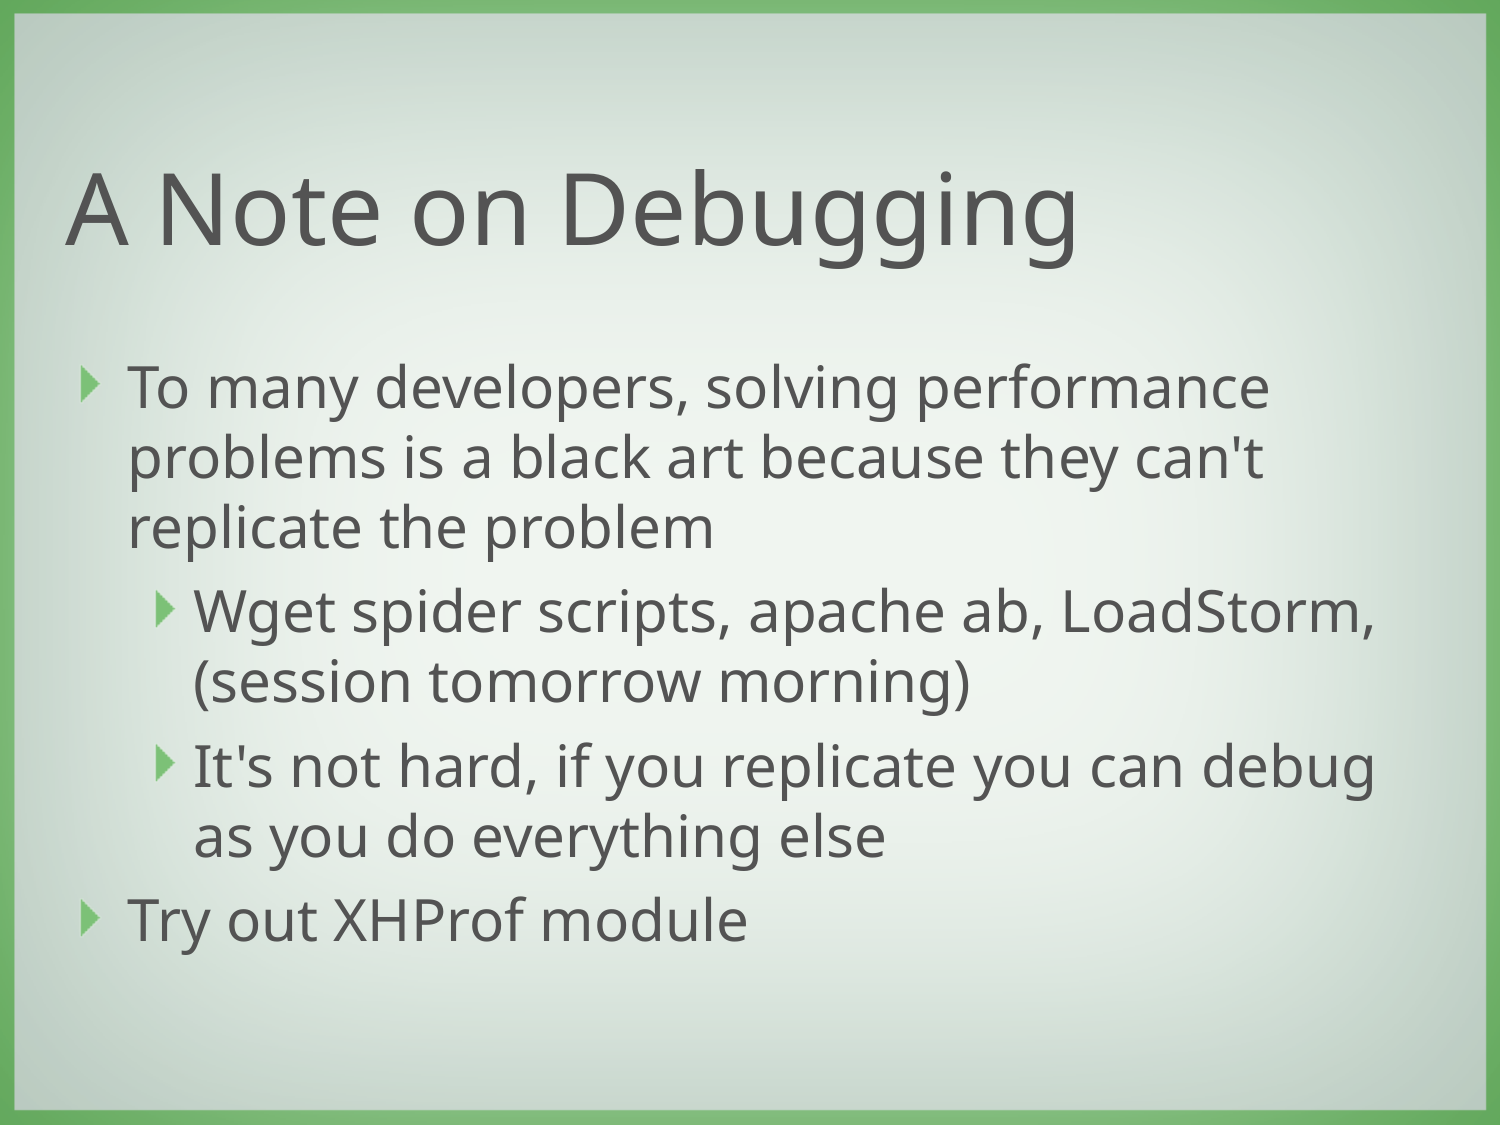

# A Note on Debugging
To many developers, solving performance problems is a black art because they can't replicate the problem
Wget spider scripts, apache ab, LoadStorm, (session tomorrow morning)
It's not hard, if you replicate you can debug as you do everything else
Try out XHProf module